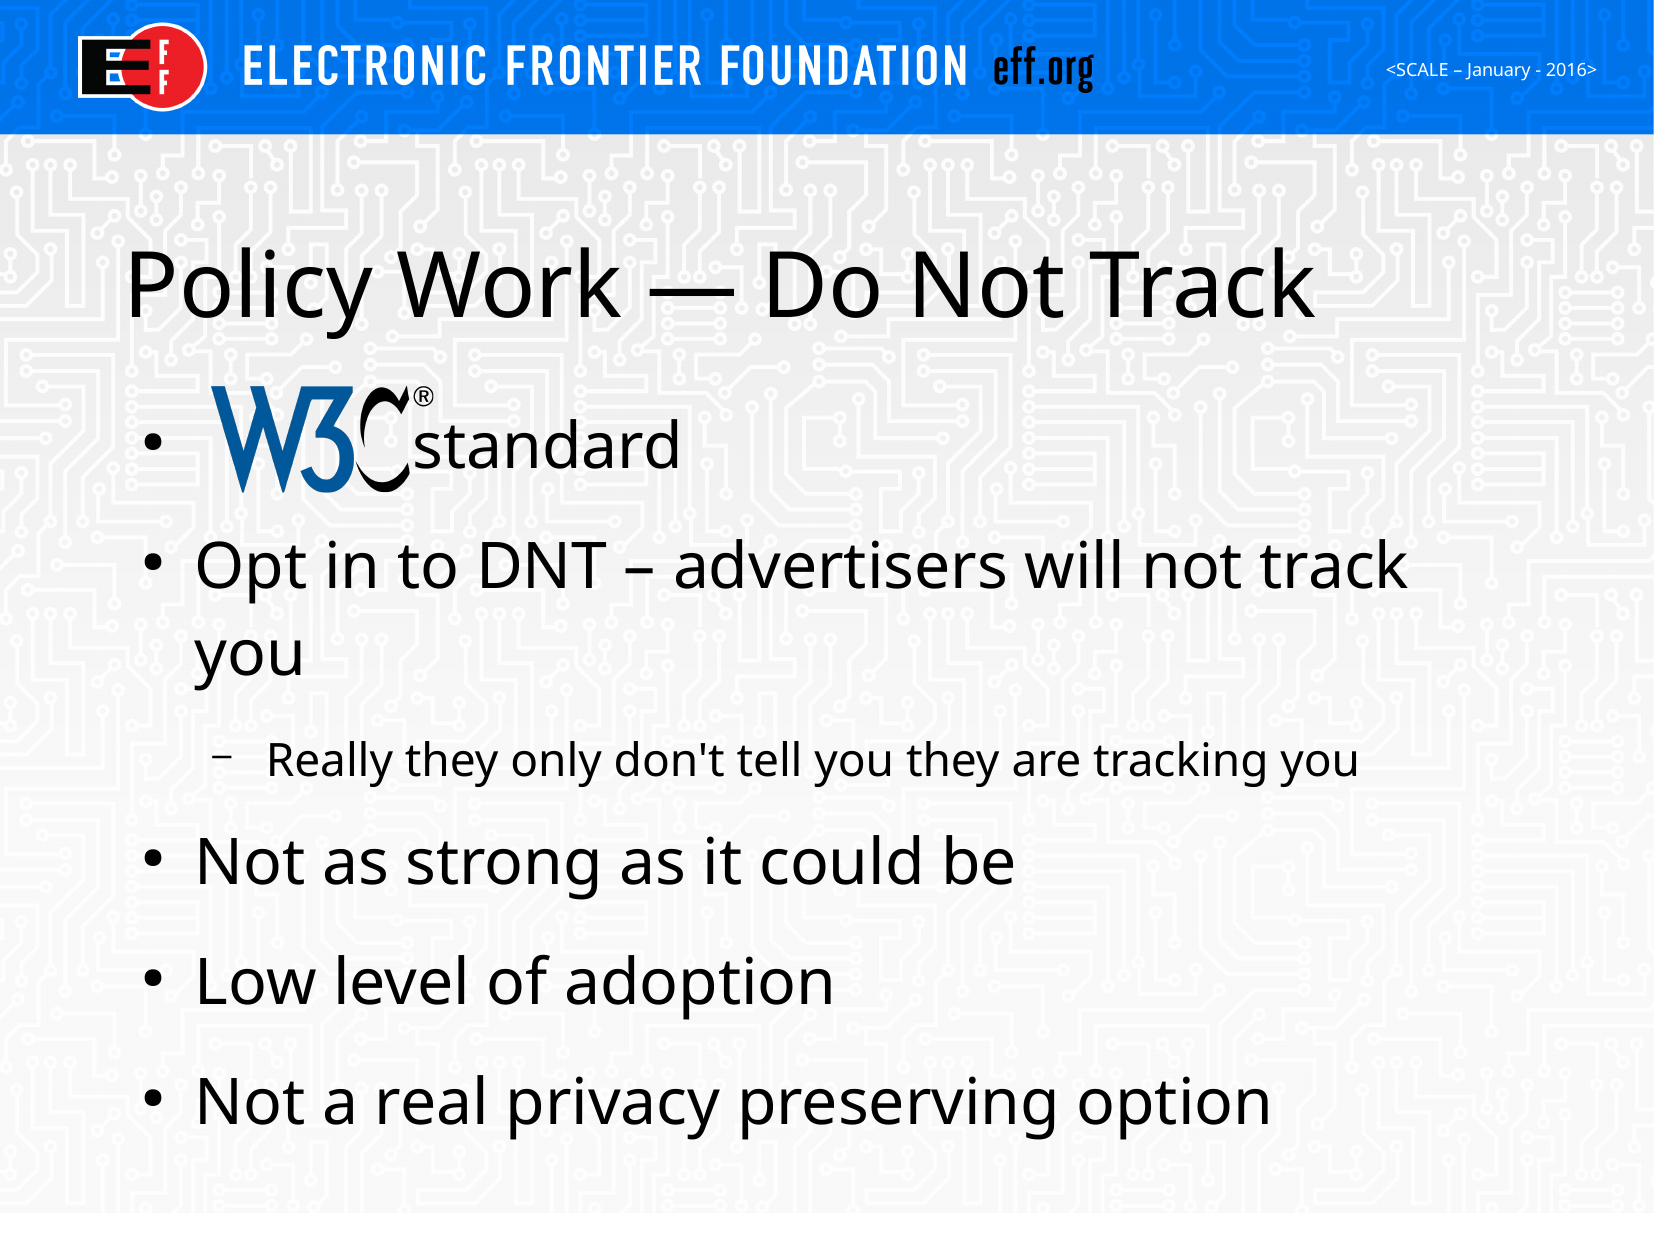

# Policy Work — Do Not Track
 standard
Opt in to DNT – advertisers will not track you
Really they only don't tell you they are tracking you
Not as strong as it could be
Low level of adoption
Not a real privacy preserving option